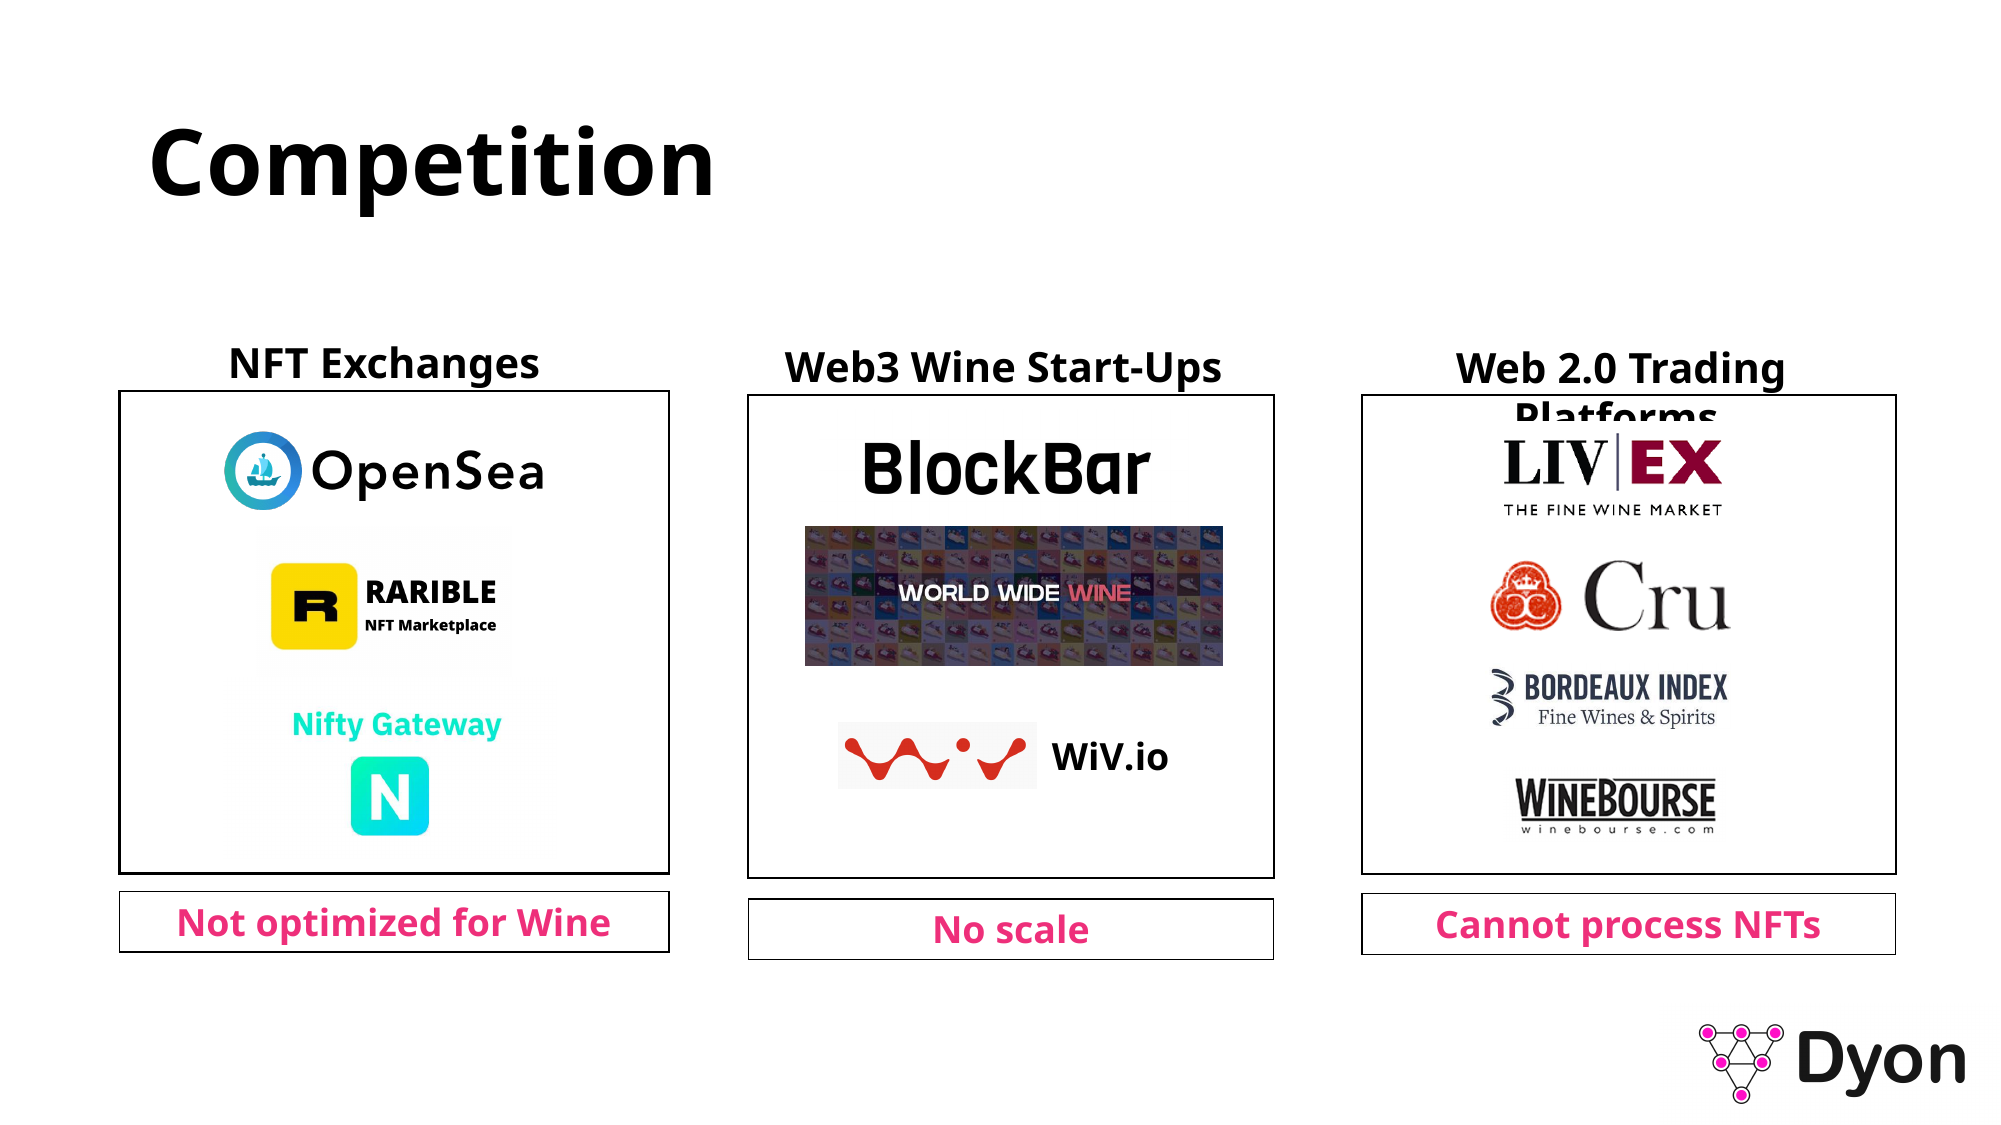

# Competition
NFT Exchanges
Web3 Wine Start-Ups
Web 2.0 Trading Platforms
WiV.io
Not optimized for Wine
Cannot process NFTs
No scale